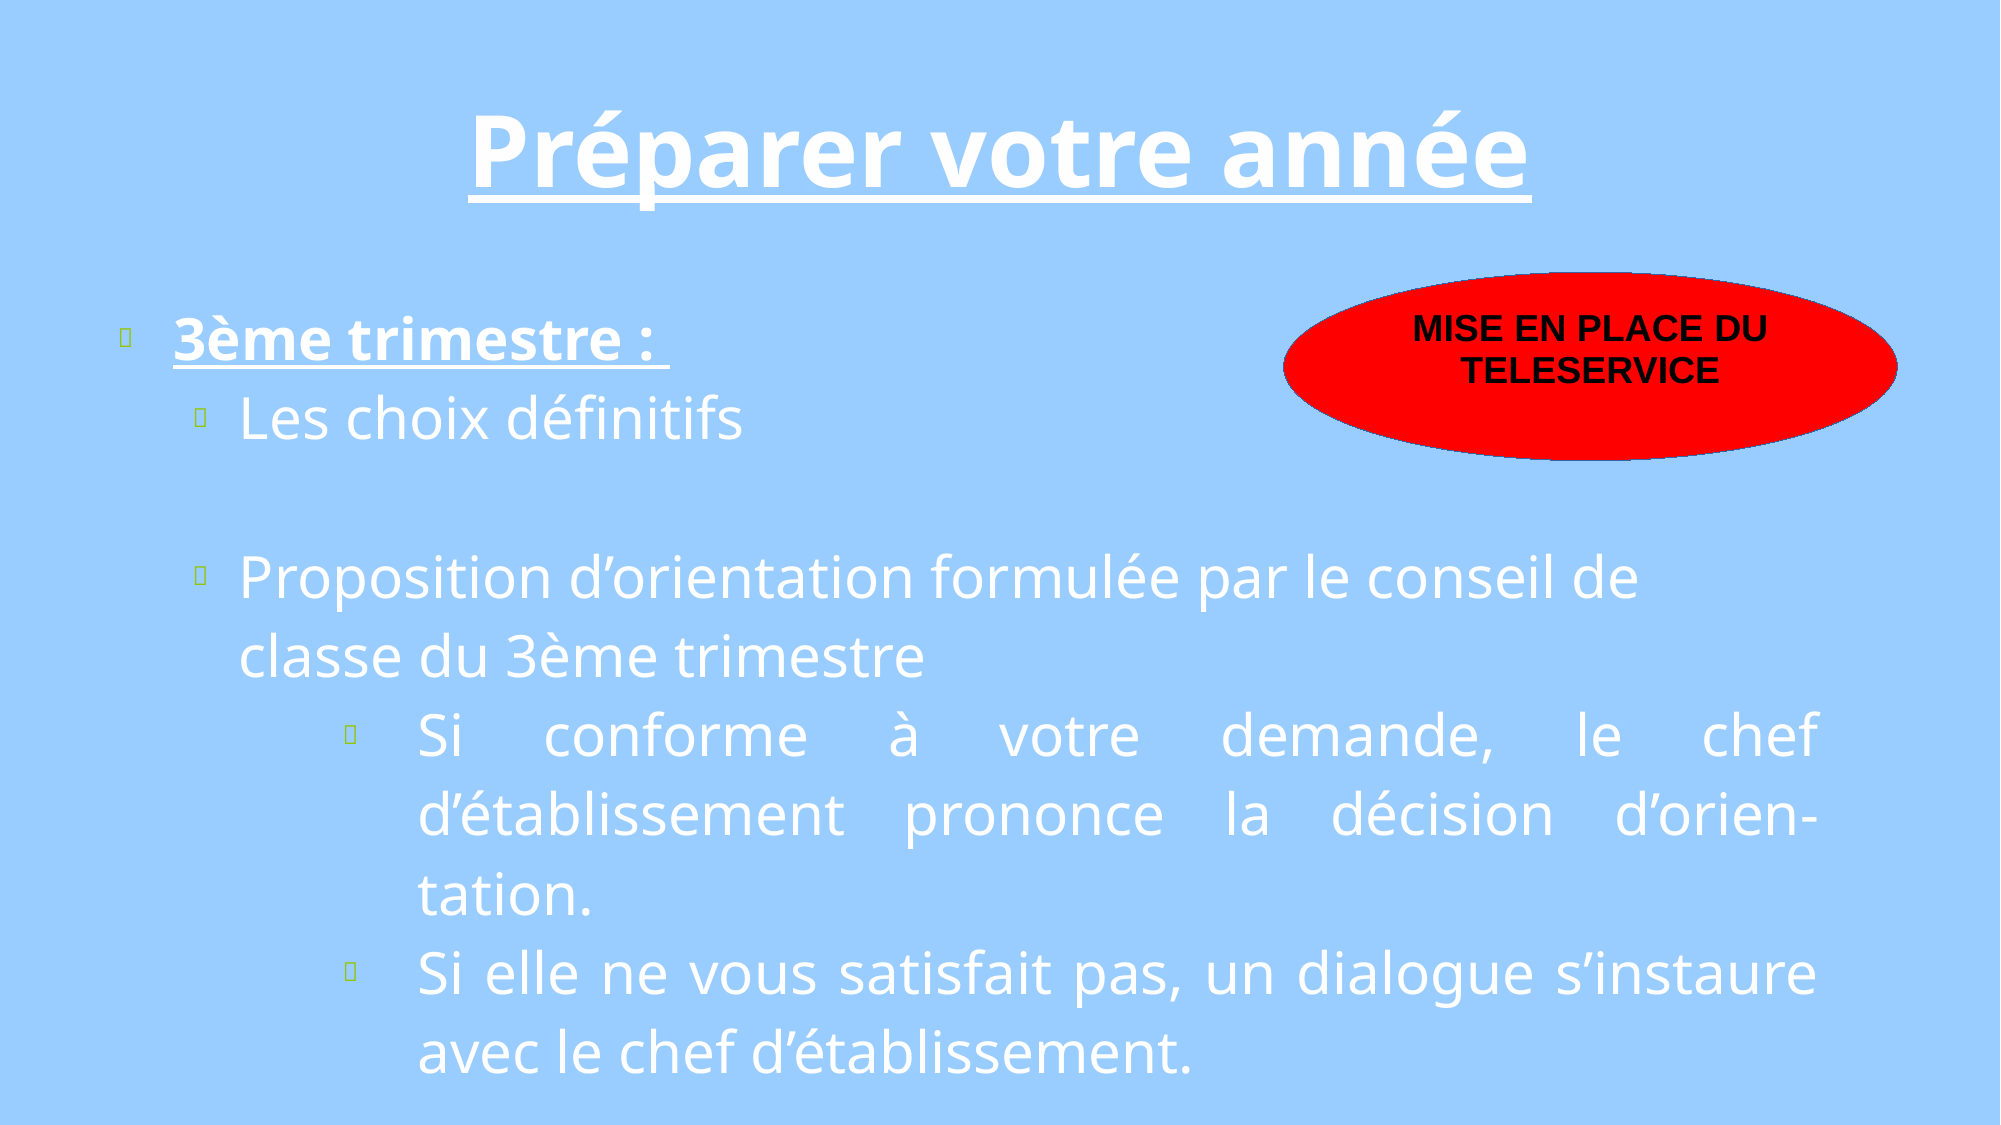

Préparer votre année
MISE EN PLACE DU
TELESERVICE
3ème trimestre :
Les choix définitifs
Proposition d’orientation formulée par le conseil de classe du 3ème trimestre
Si conforme à votre demande, le chef d’établissement prononce la décision d’orien-tation.
Si elle ne vous satisfait pas, un dialogue s’instaure avec le chef d’établissement.